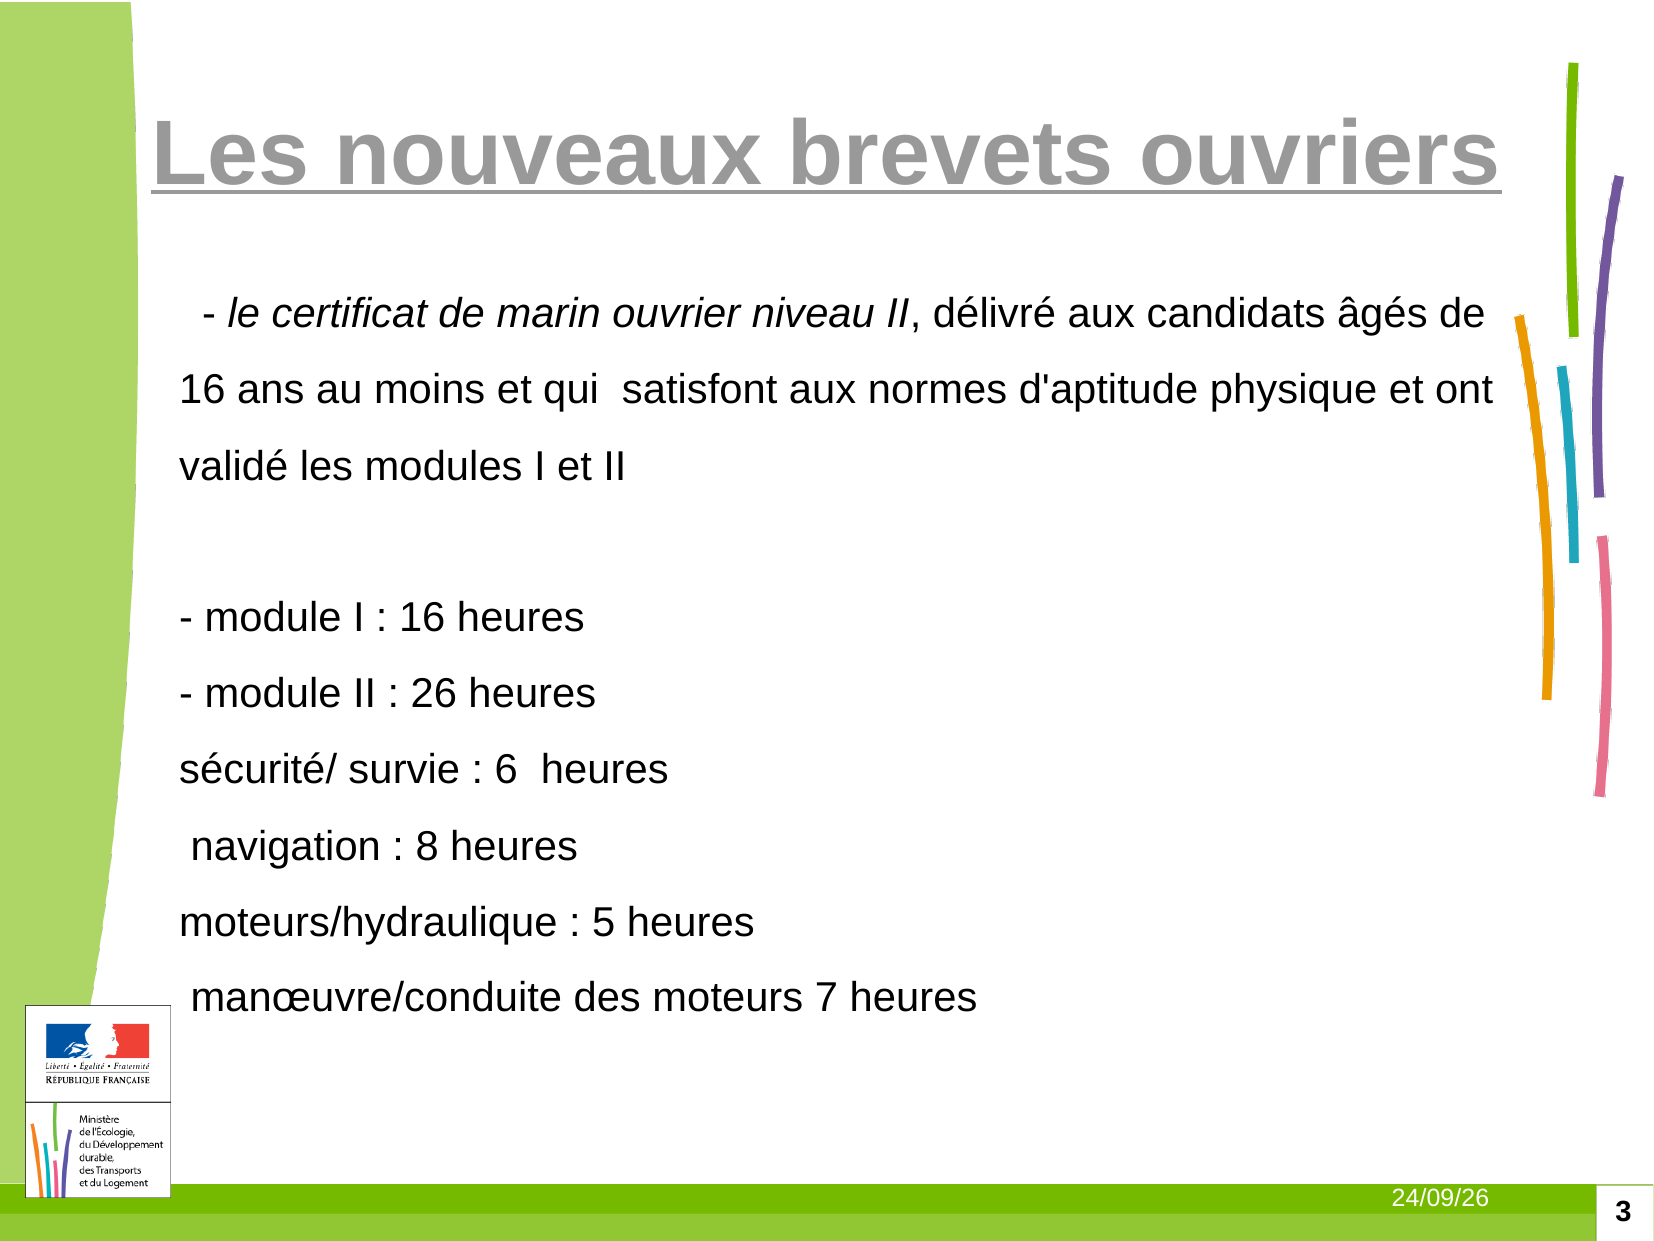

# Les nouveaux brevets ouvriers
 - le certificat de marin ouvrier niveau II, délivré aux candidats âgés de
16 ans au moins et qui  satisfont aux normes d'aptitude physique et ont
validé les modules I et II
- module I : 16 heures
- module II : 26 heures
sécurité/ survie : 6 heures
 navigation : 8 heures
moteurs/hydraulique : 5 heures
 manœuvre/conduite des moteurs 7 heures
3